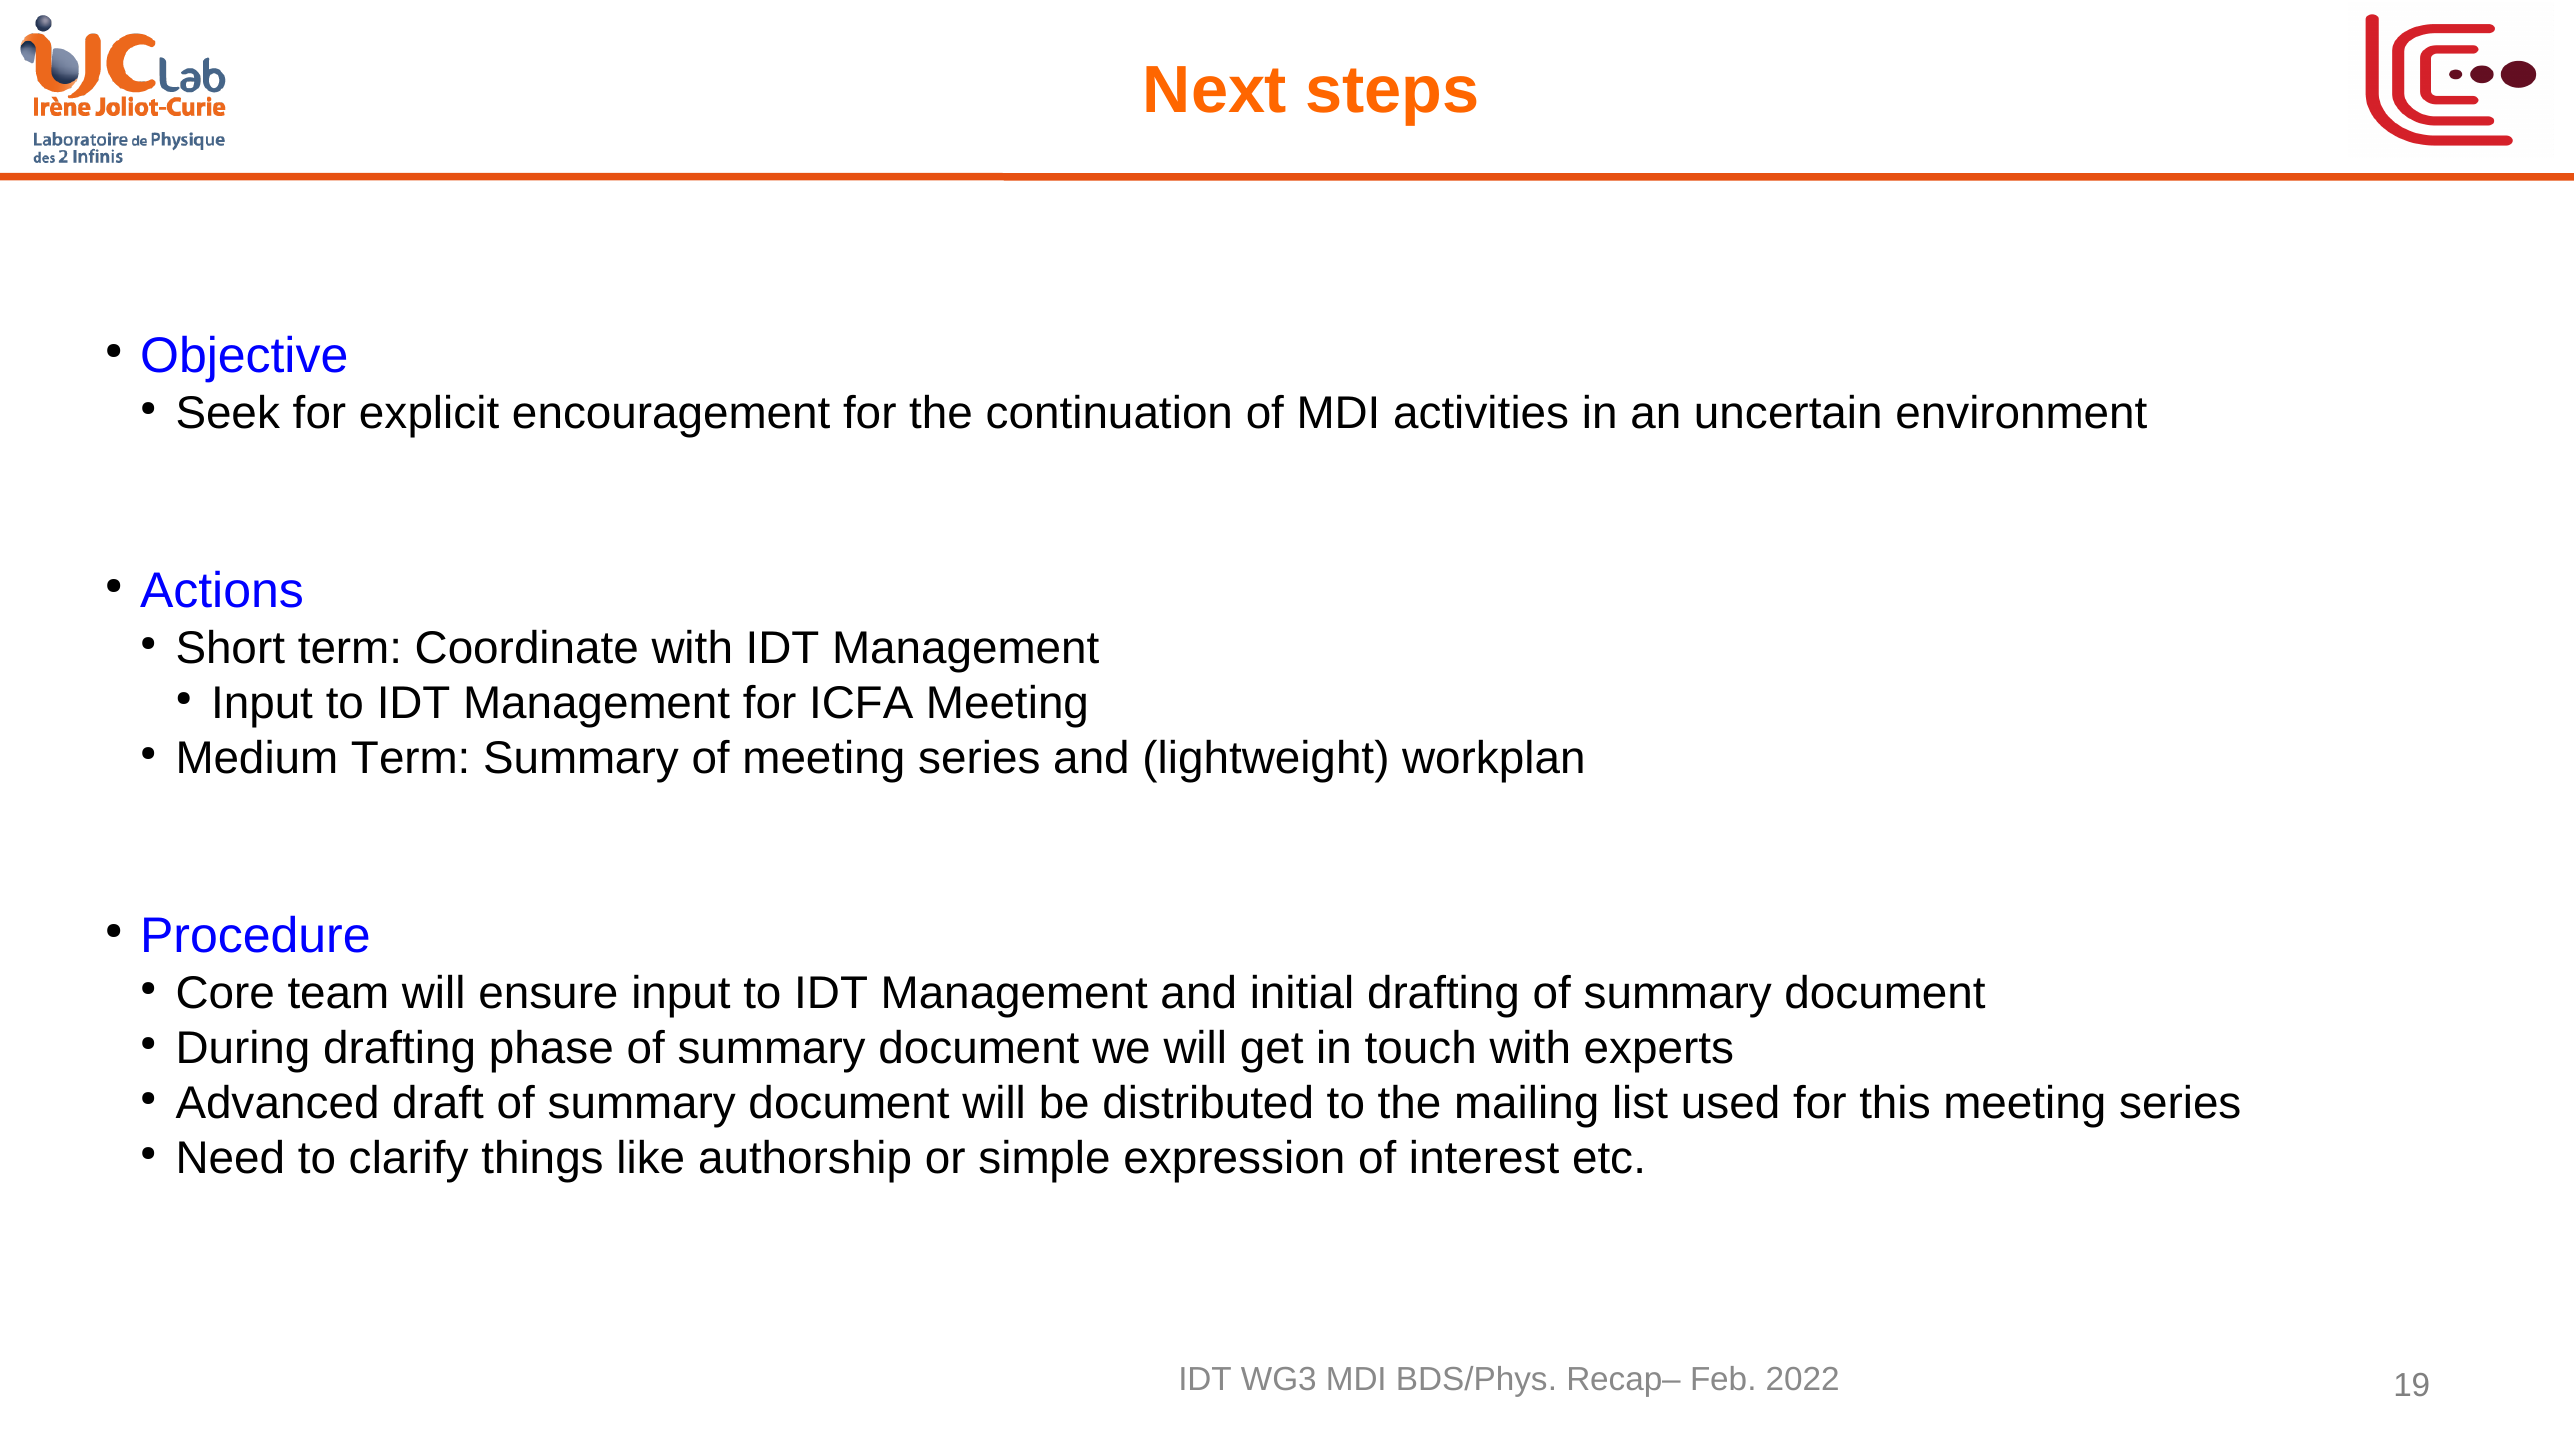

# Next steps
Objective
Seek for explicit encouragement for the continuation of MDI activities in an uncertain environment
Actions
Short term: Coordinate with IDT Management
Input to IDT Management for ICFA Meeting
Medium Term: Summary of meeting series and (lightweight) workplan
Procedure
Core team will ensure input to IDT Management and initial drafting of summary document
During drafting phase of summary document we will get in touch with experts
Advanced draft of summary document will be distributed to the mailing list used for this meeting series
Need to clarify things like authorship or simple expression of interest etc.
19